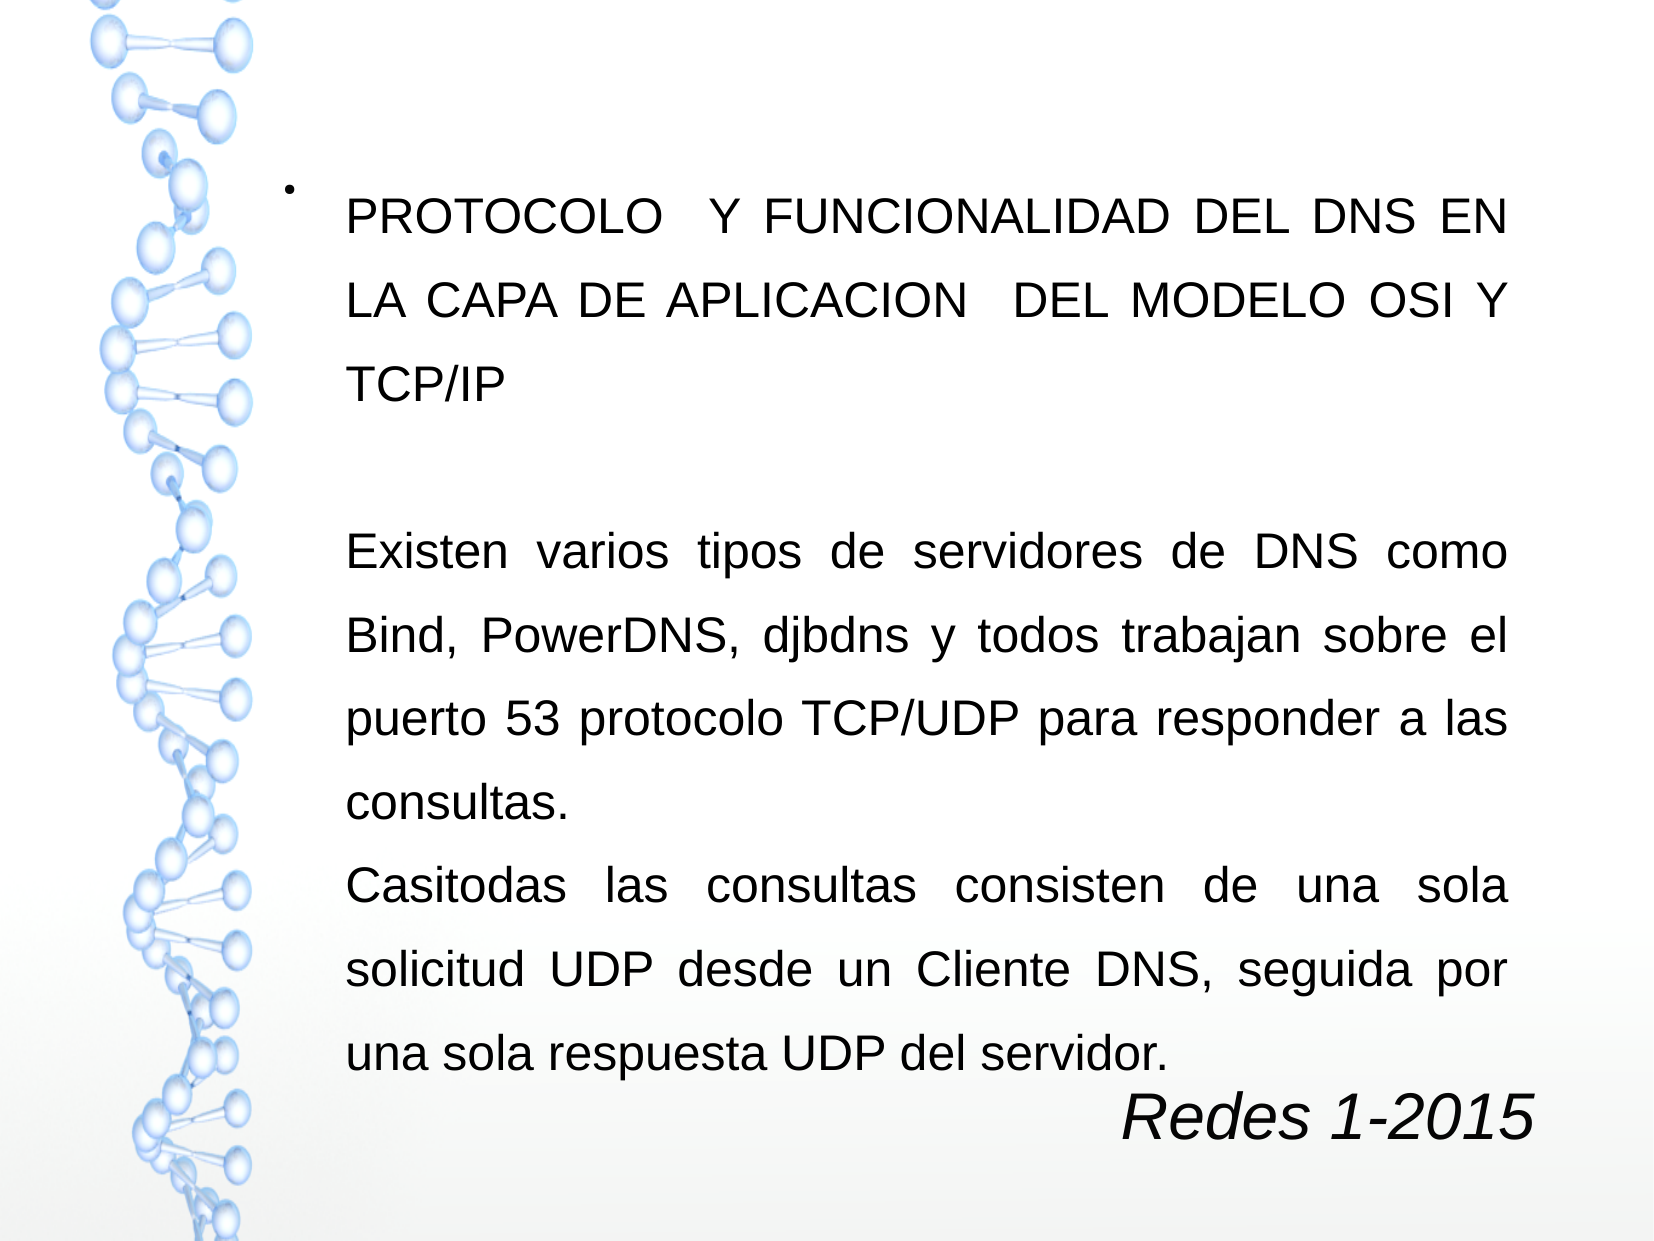

# Redes 1-2015
PROTOCOLO Y FUNCIONALIDAD DEL DNS EN LA CAPA DE APLICACION DEL MODELO OSI Y TCP/IP
Existen varios tipos de servidores de DNS como Bind, PowerDNS, djbdns y todos trabajan sobre el puerto 53 protocolo TCP/UDP para responder a las consultas.
Casitodas las consultas consisten de una sola solicitud UDP desde un Cliente DNS, seguida por una sola respuesta UDP del servidor.